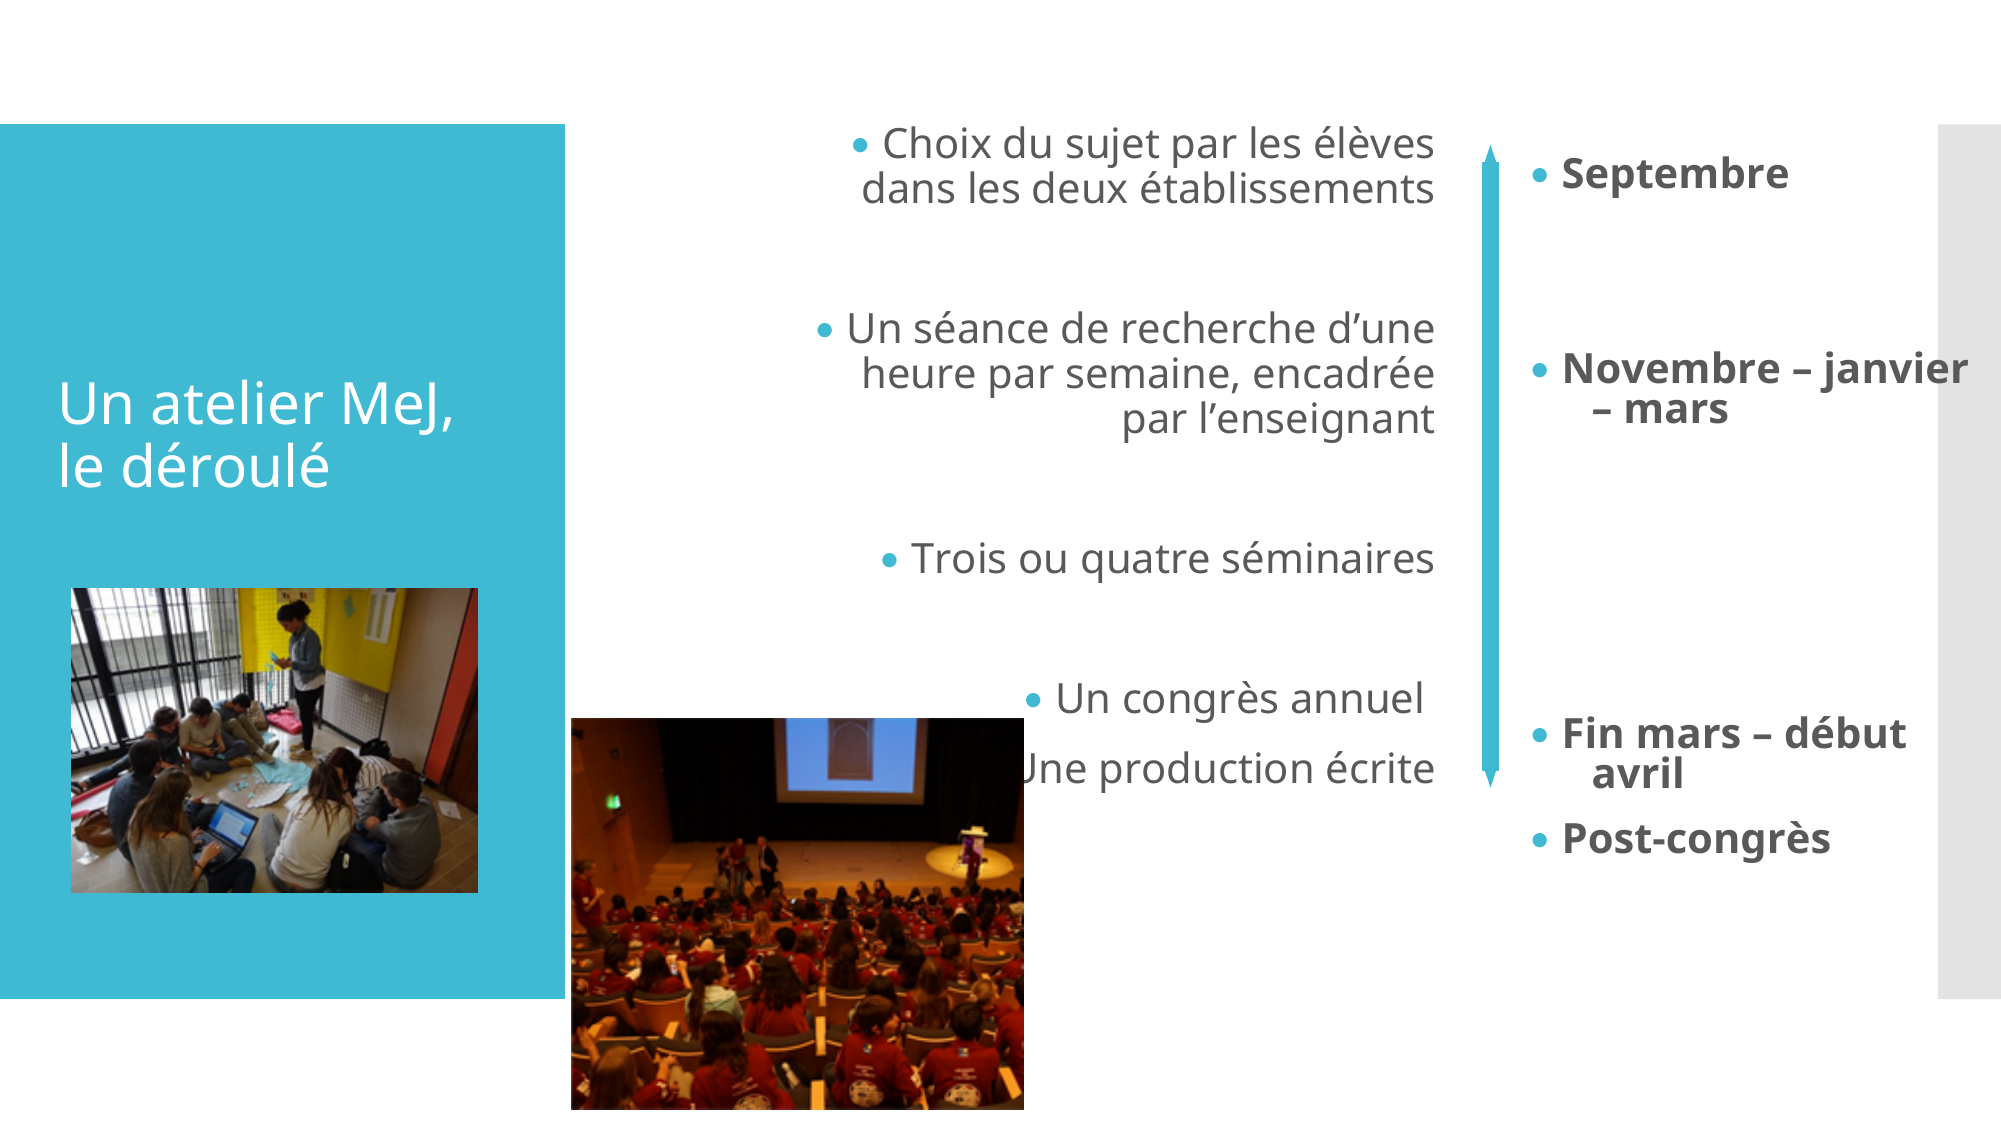

Choix du sujet par les élèves dans les deux établissements
Un séance de recherche d’une heure par semaine, encadrée par l’enseignant
Trois ou quatre séminaires
Un congrès annuel
Une production écrite
Septembre
Novembre – janvier – mars
Fin mars – début avril
Post-congrès
# Un atelier MeJ, le déroulé